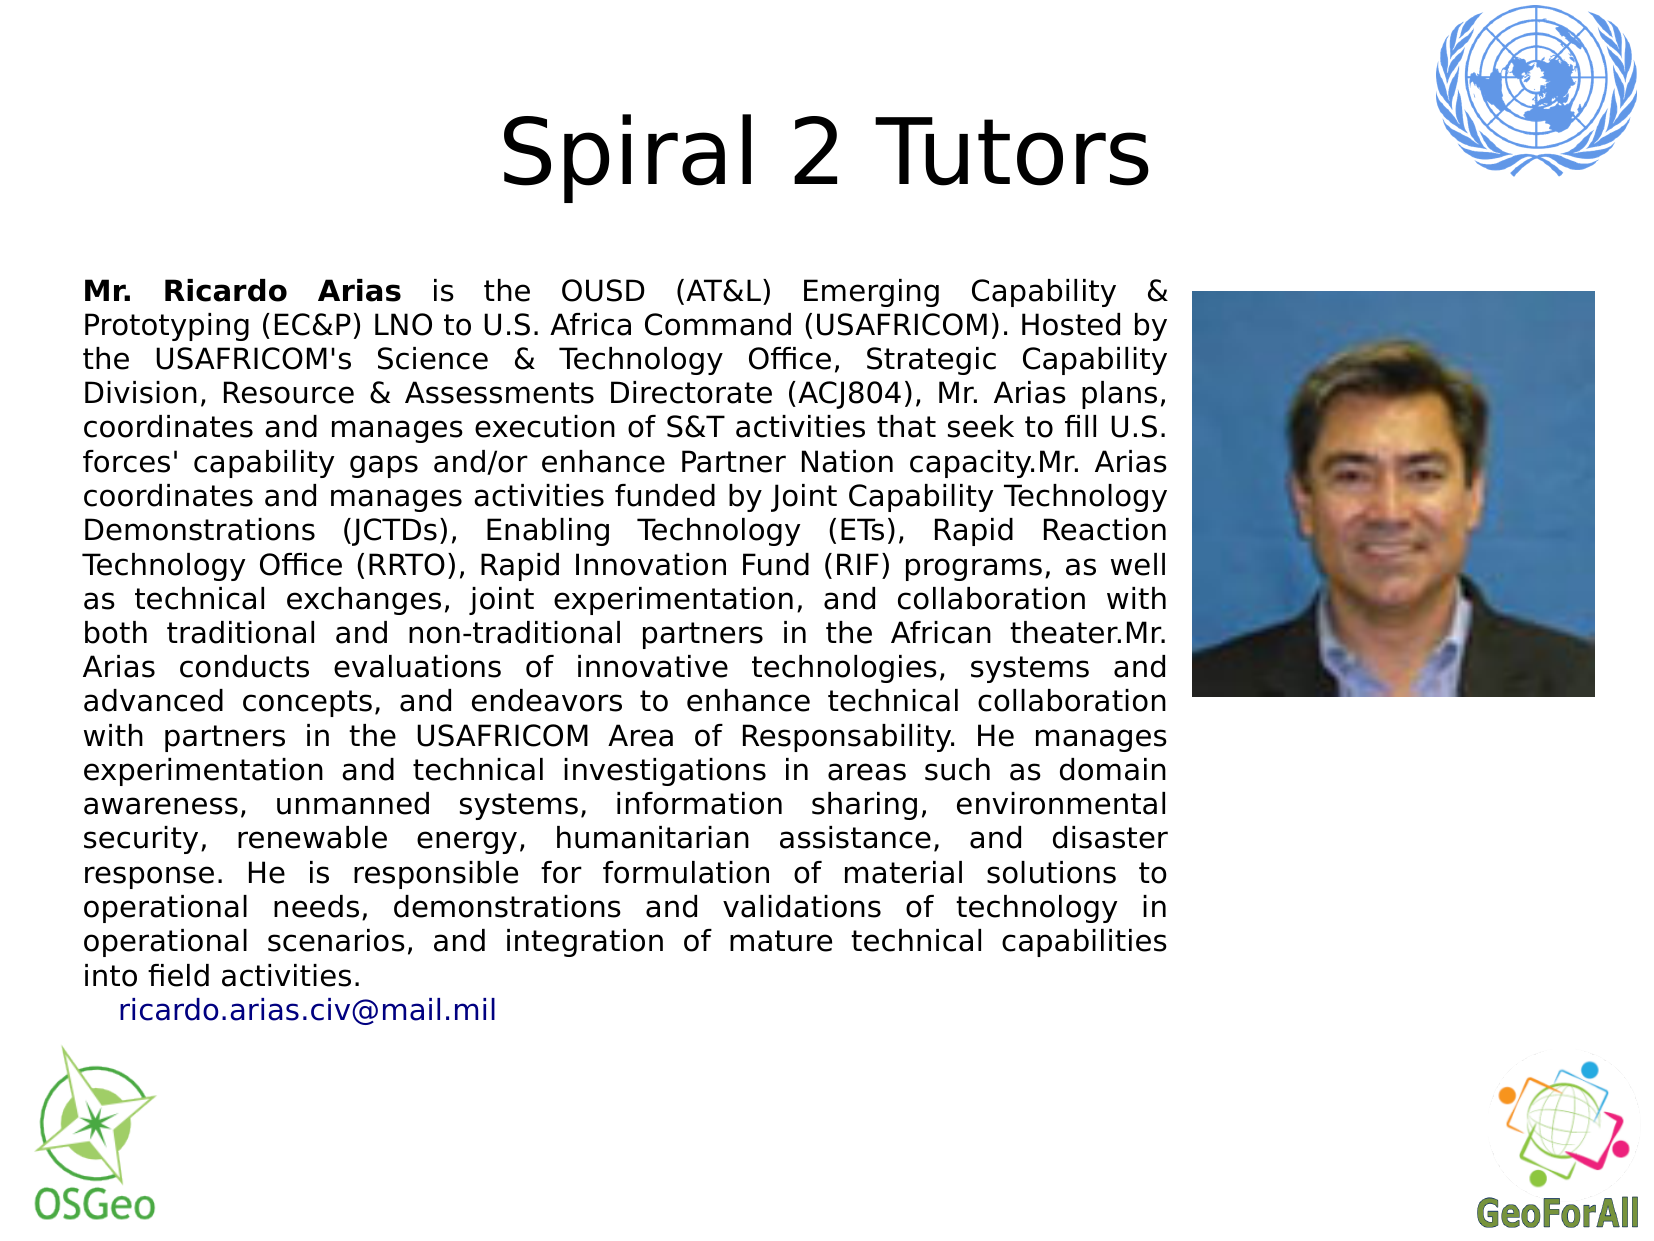

# Spiral 2 Tutors
Mr. Ricardo Arias is the OUSD (AT&L) Emerging Capability & Prototyping (EC&P) LNO to U.S. Africa Command (USAFRICOM). Hosted by the USAFRICOM's Science & Technology Office, Strategic Capability Division, Resource & Assessments Directorate (ACJ804), Mr. Arias plans, coordinates and manages execution of S&T activities that seek to fill U.S. forces' capability gaps and/or enhance Partner Nation capacity.Mr. Arias coordinates and manages activities funded by Joint Capability Technology Demonstrations (JCTDs), Enabling Technology (ETs), Rapid Reaction Technology Office (RRTO), Rapid Innovation Fund (RIF) programs, as well as technical exchanges, joint experimentation, and collaboration with both traditional and non-traditional partners in the African theater.Mr. Arias conducts evaluations of innovative technologies, systems and advanced concepts, and endeavors to enhance technical collaboration with partners in the USAFRICOM Area of Responsability. He manages experimentation and technical investigations in areas such as domain awareness, unmanned systems, information sharing, environmental security, renewable energy, humanitarian assistance, and disaster response. He is responsible for formulation of material solutions to operational needs, demonstrations and validations of technology in operational scenarios, and integration of mature technical capabilities into field activities.
ricardo.arias.civ@mail.mil